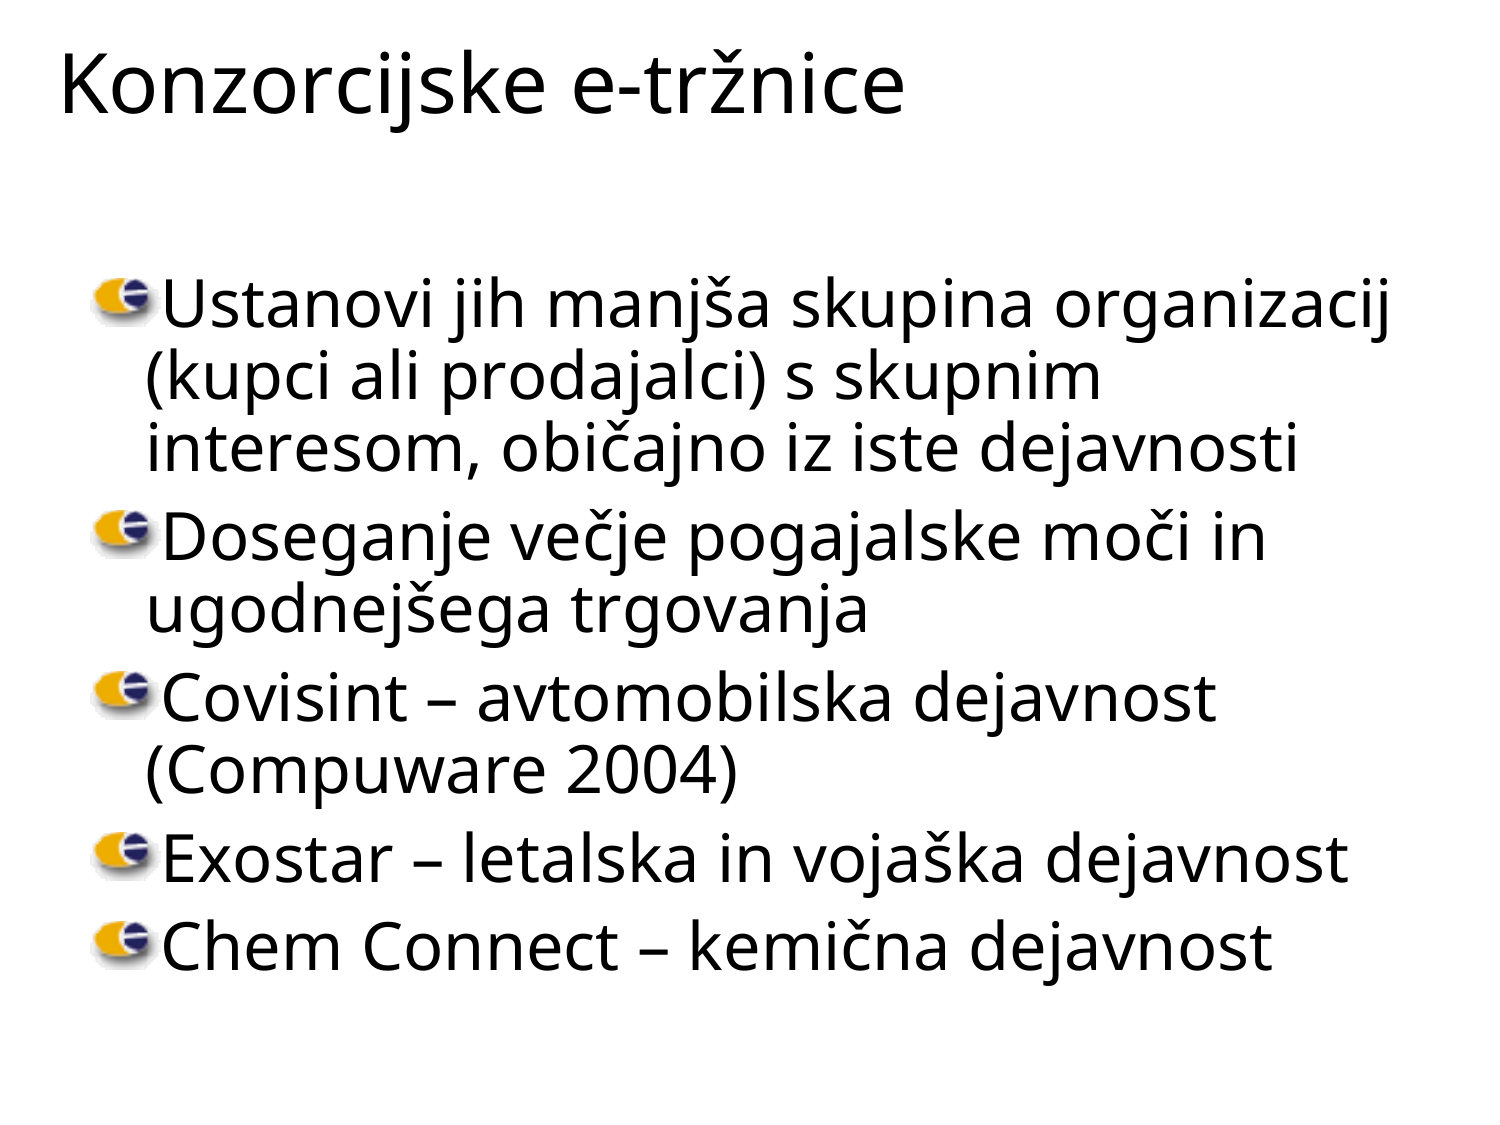

# Konzorcijske e-tržnice
Ustanovi jih manjša skupina organizacij (kupci ali prodajalci) s skupnim interesom, običajno iz iste dejavnosti
Doseganje večje pogajalske moči in ugodnejšega trgovanja
Covisint – avtomobilska dejavnost (Compuware 2004)
Exostar – letalska in vojaška dejavnost
Chem Connect – kemična dejavnost